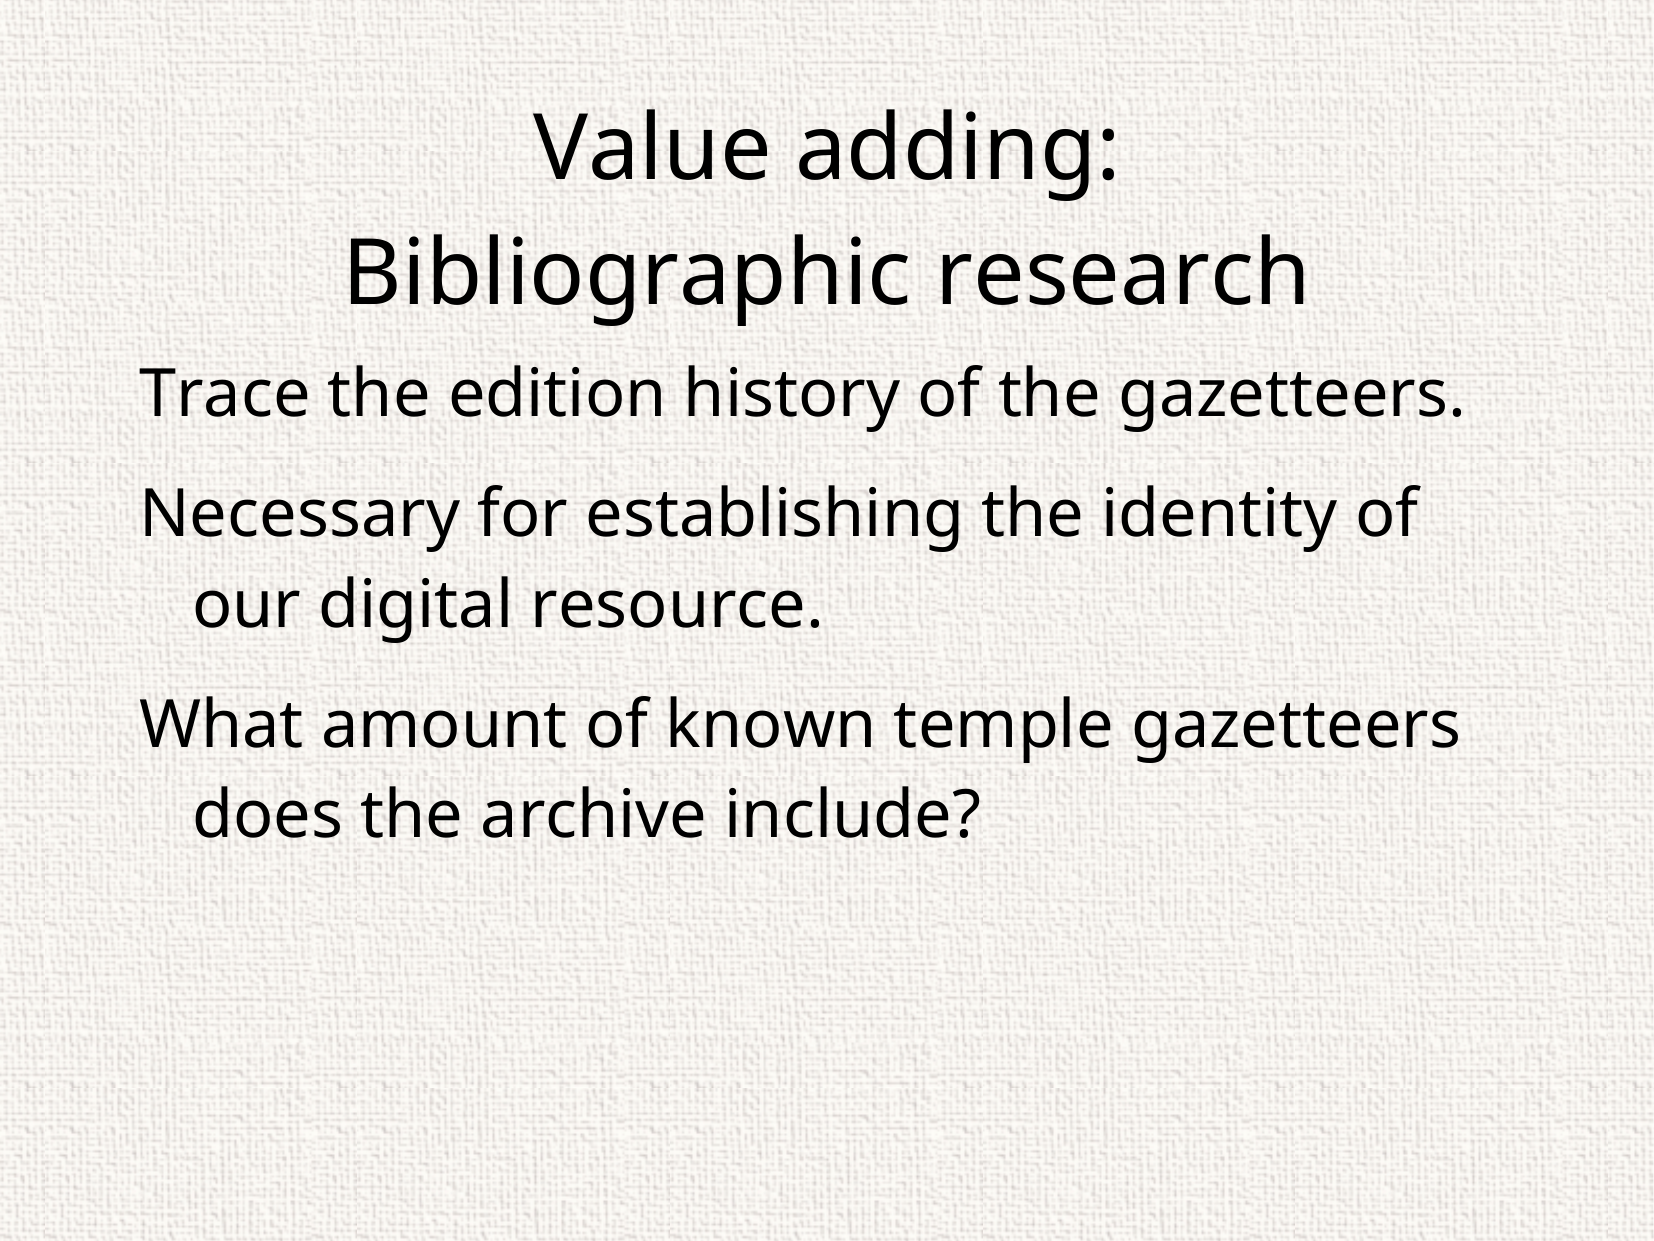

# Value adding: Bibliographic research
Trace the edition history of the gazetteers.
Necessary for establishing the identity of our digital resource.
What amount of known temple gazetteers does the archive include?